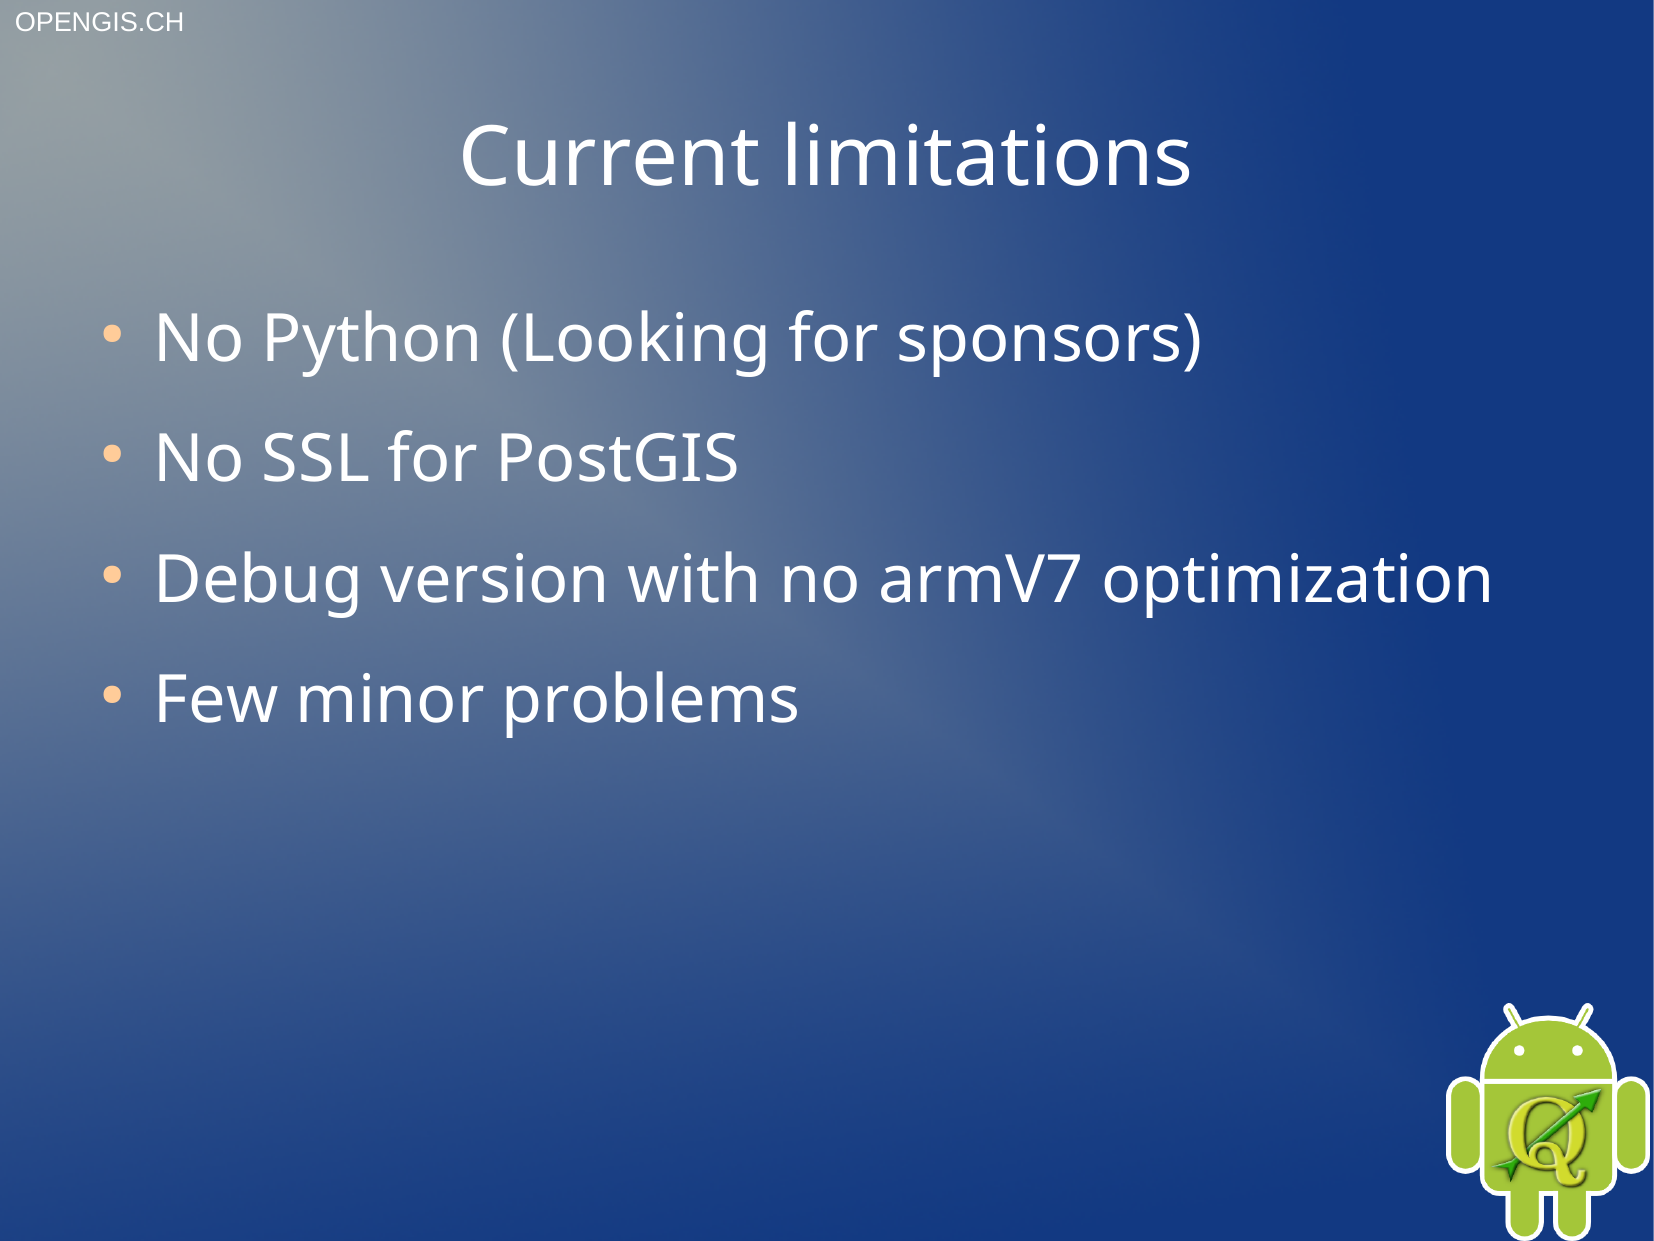

# Current limitations
No Python (Looking for sponsors)
No SSL for PostGIS
Debug version with no armV7 optimization
Few minor problems